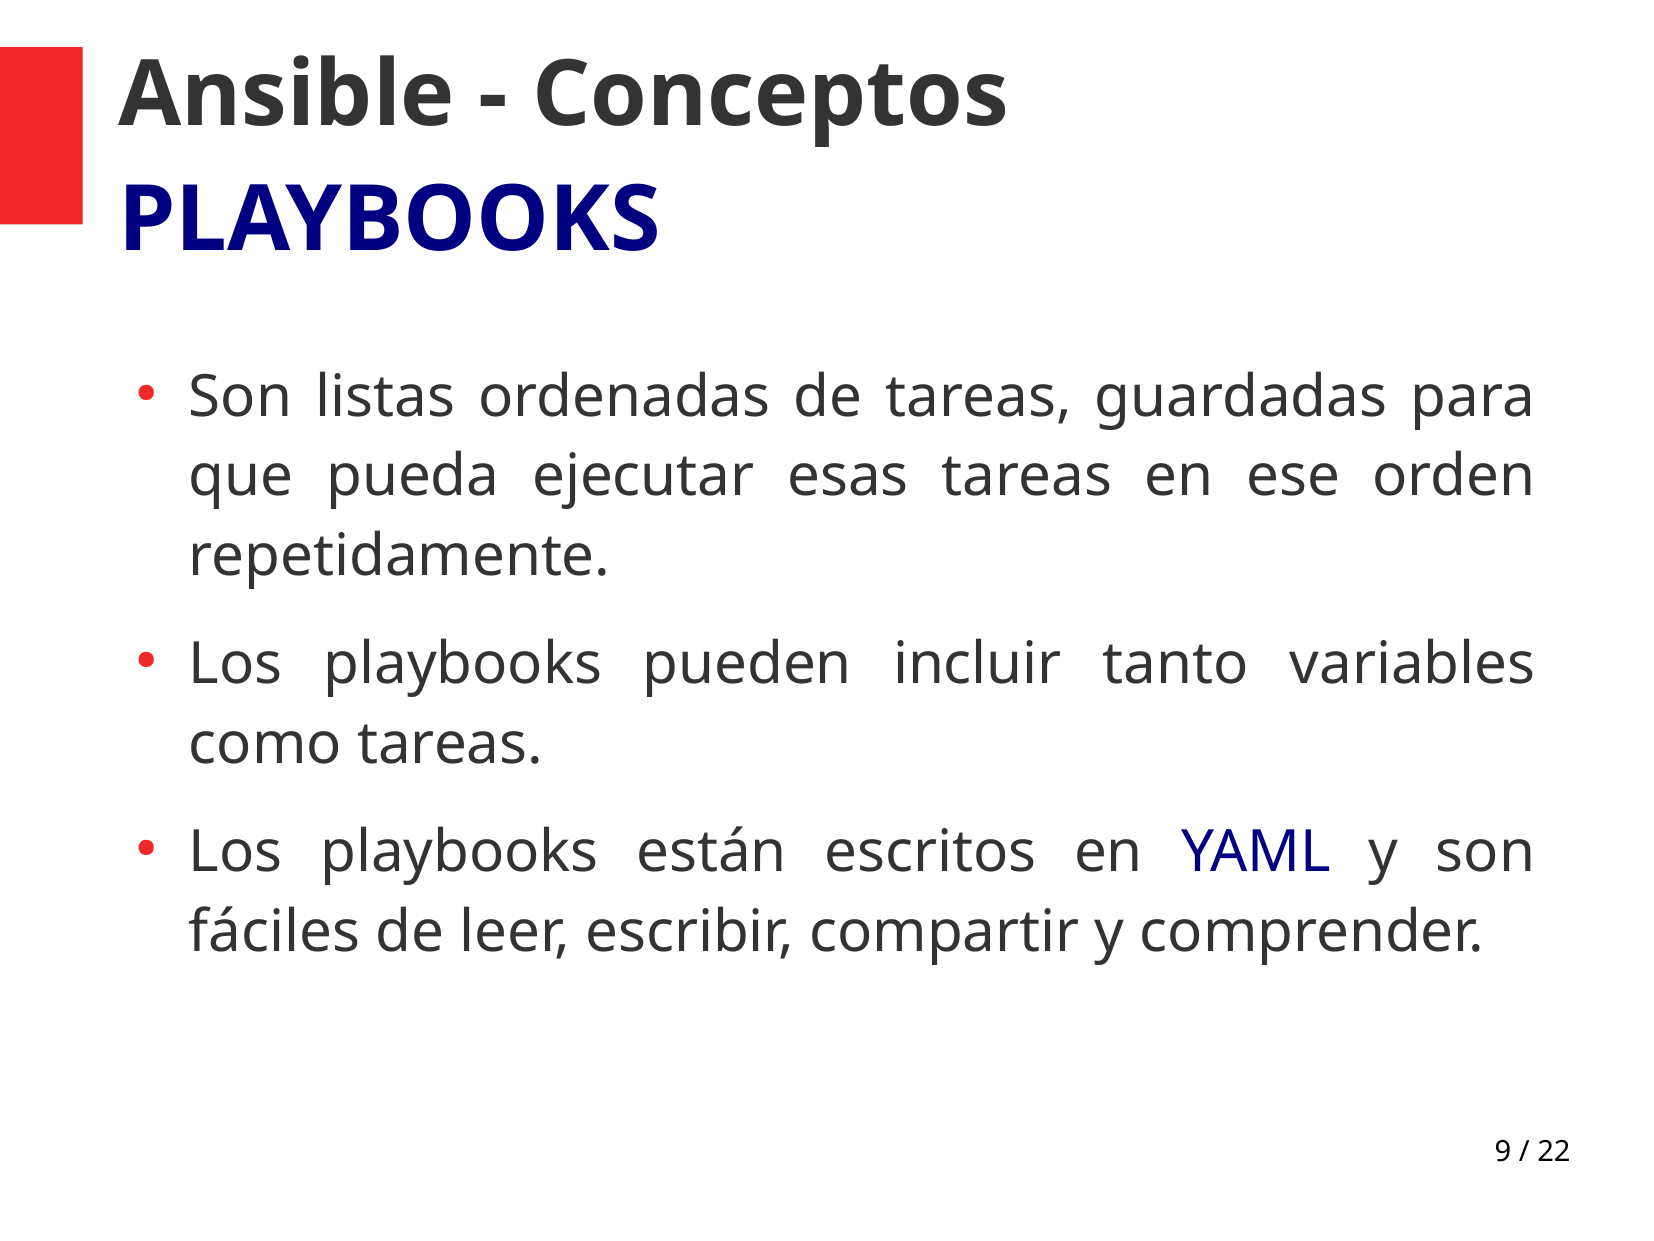

# Ansible - Conceptos PLAYBOOKS
Son listas ordenadas de tareas, guardadas para que pueda ejecutar esas tareas en ese orden repetidamente.
Los playbooks pueden incluir tanto variables como tareas.
Los playbooks están escritos en YAML y son fáciles de leer, escribir, compartir y comprender.
9